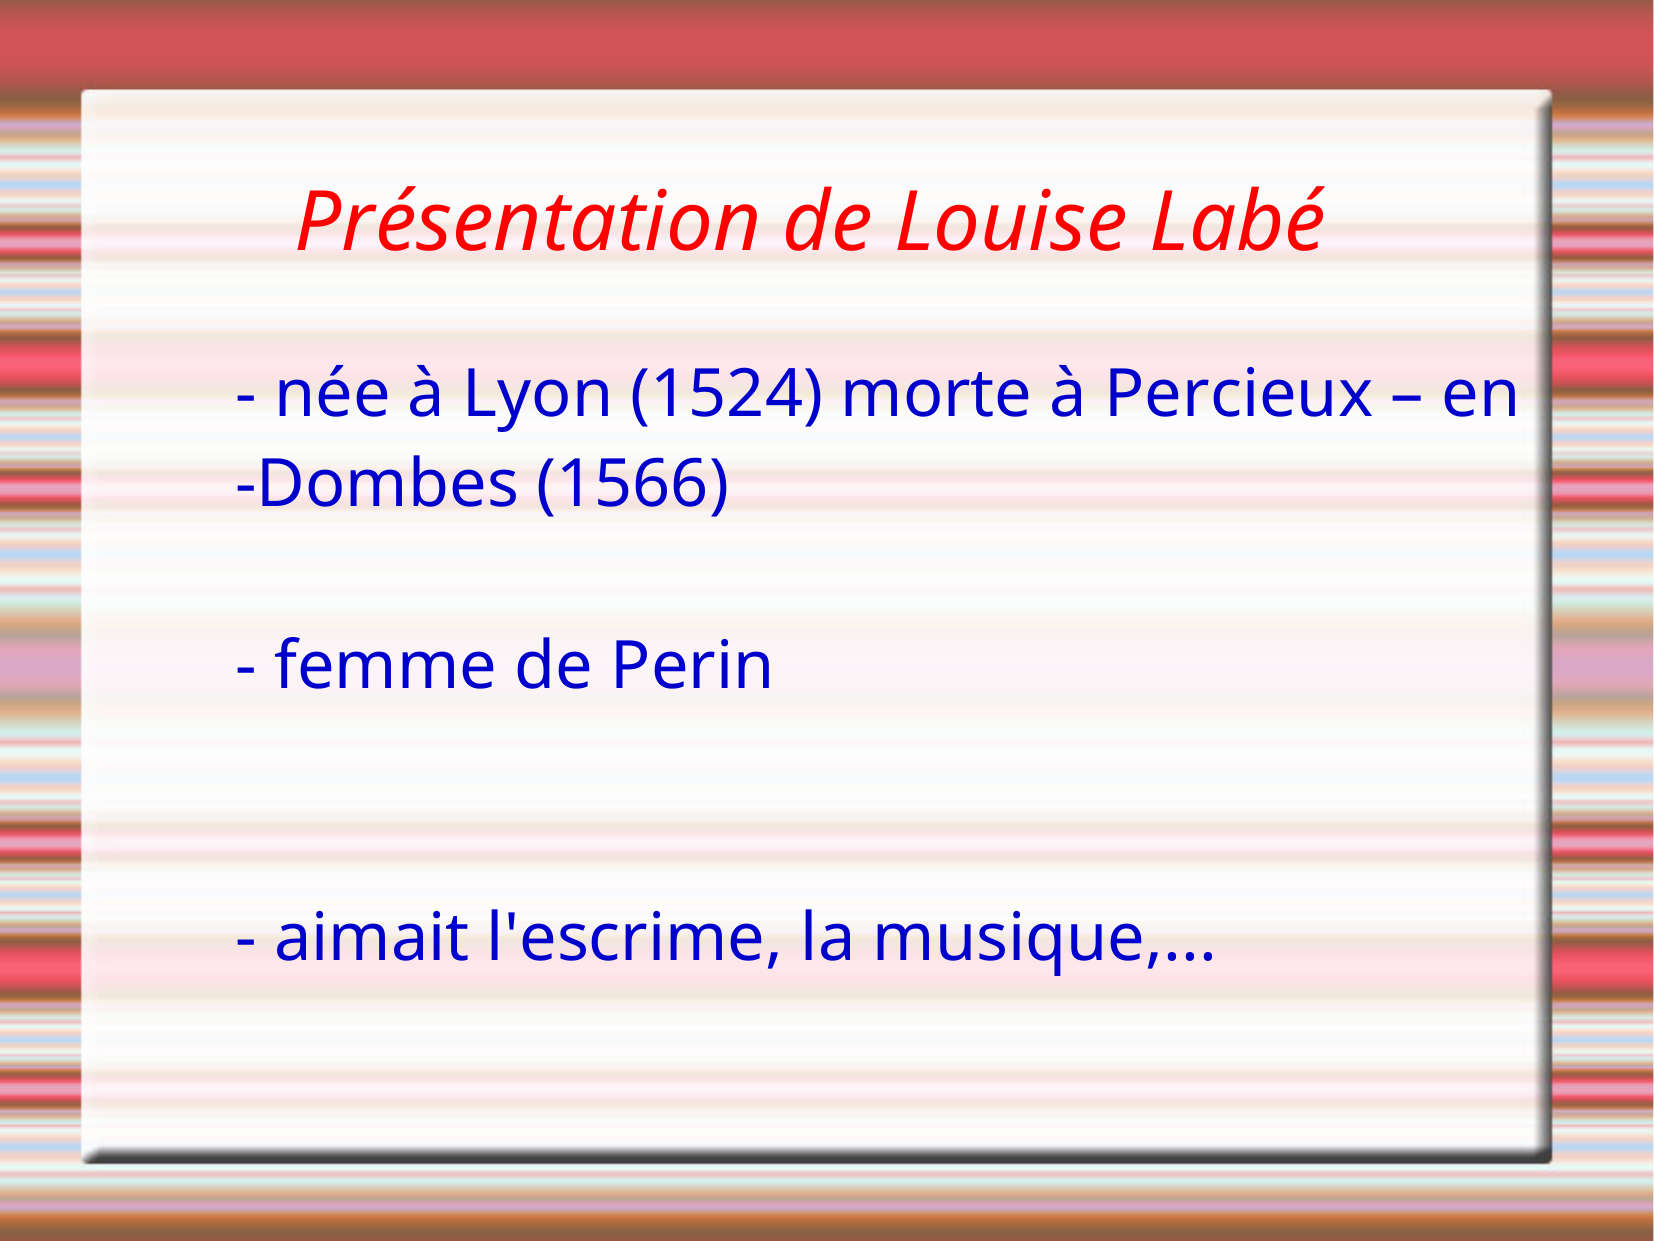

# Présentation de Louise Labé
- née à Lyon (1524) morte à Percieux – en -Dombes (1566)
- femme de Perin
- aimait l'escrime, la musique,...